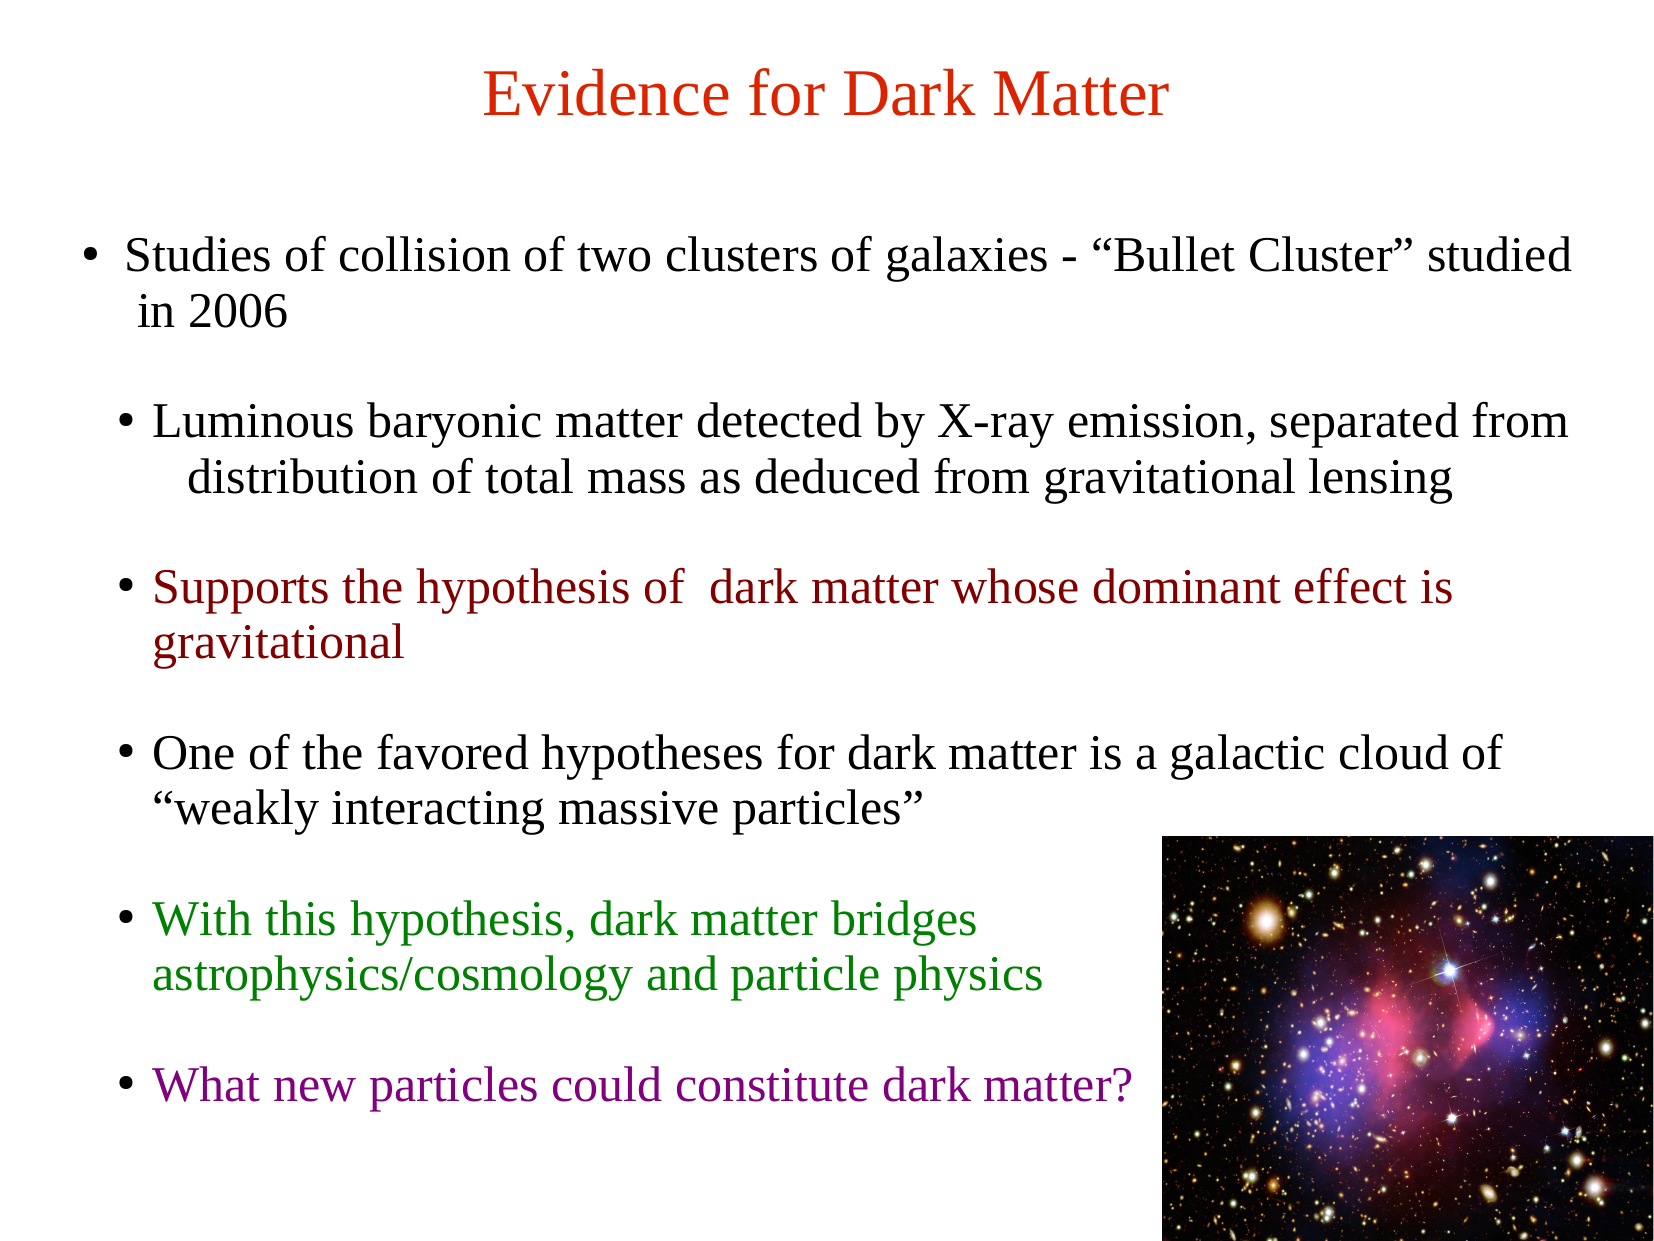

# Evidence for Dark Matter
 Studies of collision of two clusters of galaxies - “Bullet Cluster” studied
 in 2006
Luminous baryonic matter detected by X-ray emission, separated from
distribution of total mass as deduced from gravitational lensing
Supports the hypothesis of dark matter whose dominant effect is
gravitational
One of the favored hypotheses for dark matter is a galactic cloud of
“weakly interacting massive particles”
With this hypothesis, dark matter bridges
astrophysics/cosmology and particle physics
What new particles could constitute dark matter?